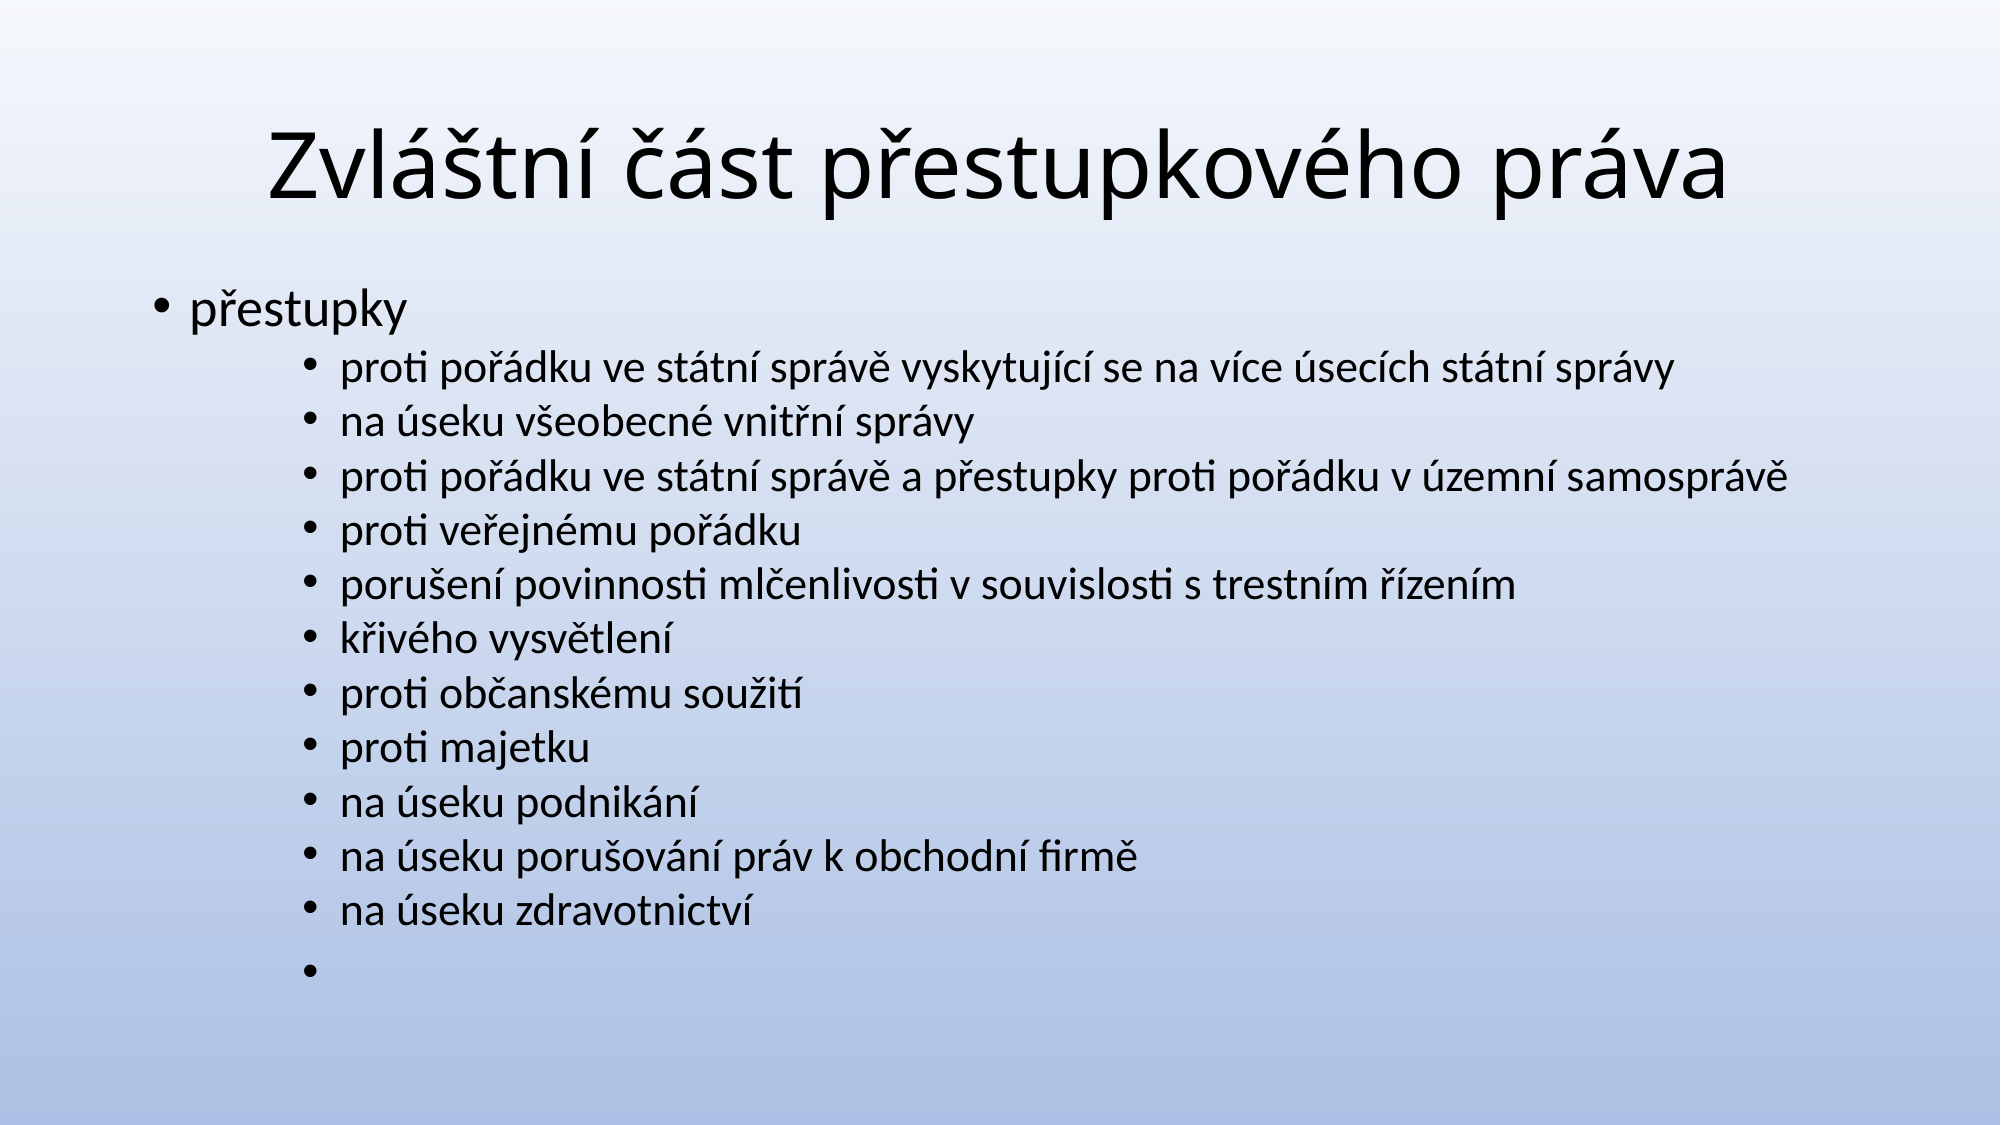

# Zvláštní část přestupkového práva
přestupky
proti pořádku ve státní správě vyskytující se na více úsecích státní správy
na úseku všeobecné vnitřní správy
proti pořádku ve státní správě a přestupky proti pořádku v územní samosprávě
proti veřejnému pořádku
porušení povinnosti mlčenlivosti v souvislosti s trestním řízením
křivého vysvětlení
proti občanskému soužití
proti majetku
na úseku podnikání
na úseku porušování práv k obchodní firmě
na úseku zdravotnictví